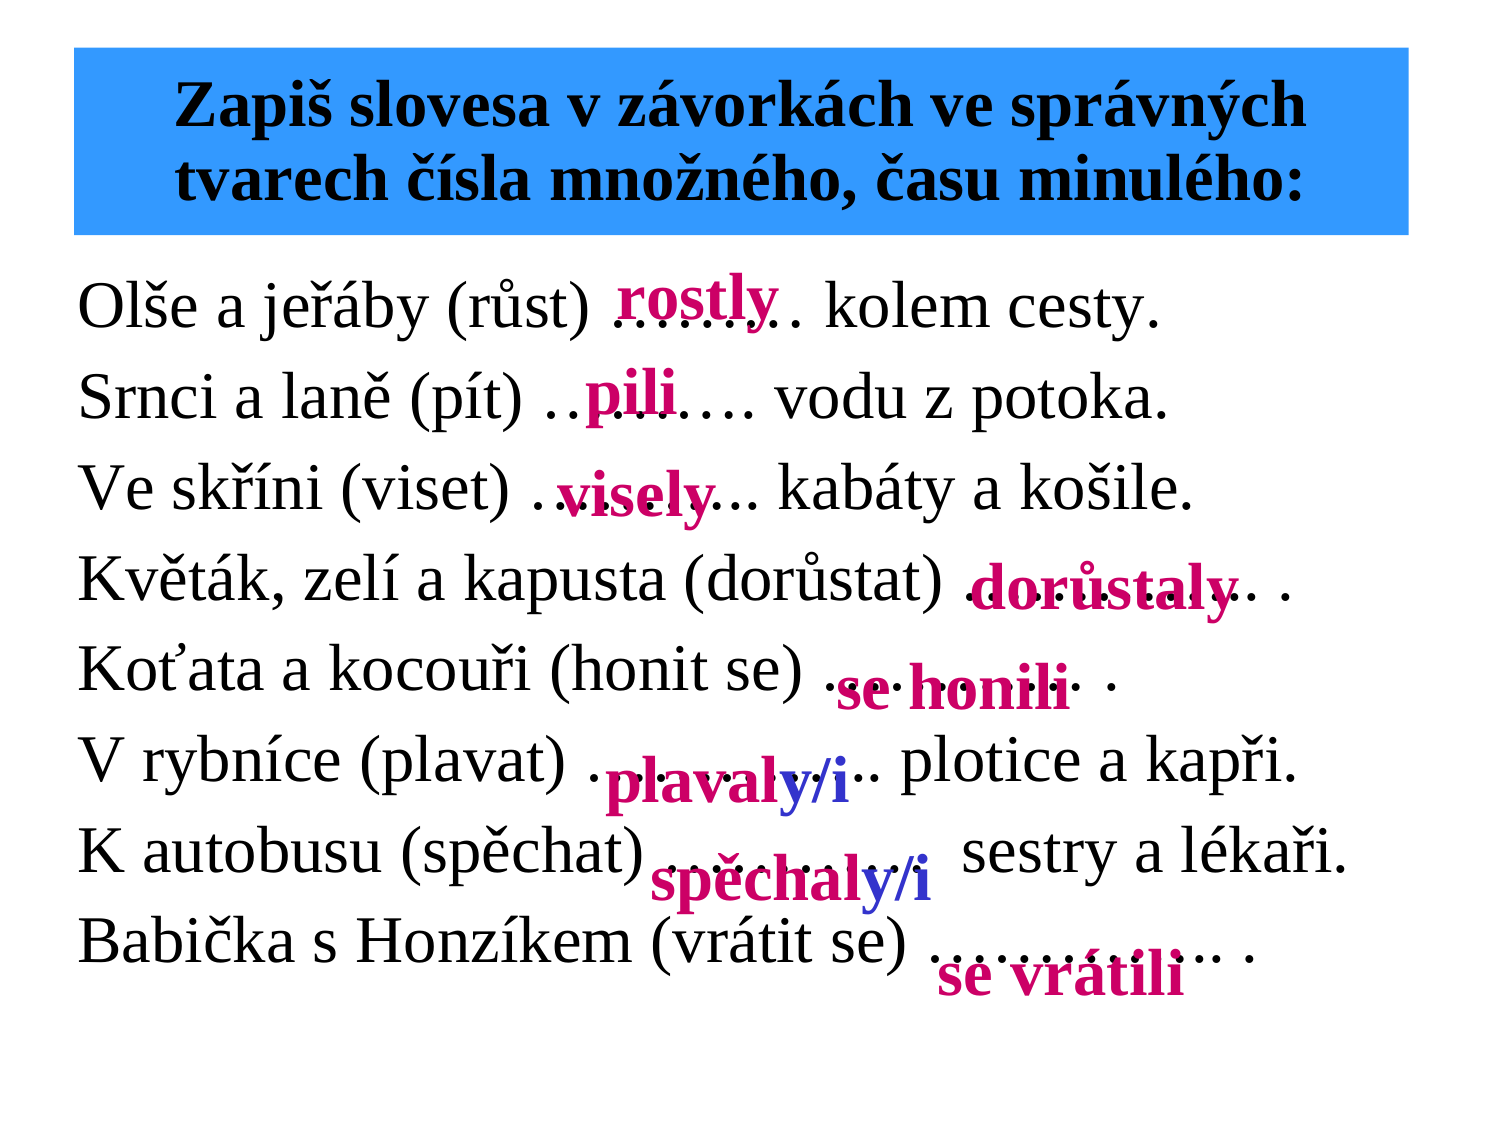

Zapiš slovesa v závorkách ve správných tvarech čísla množného, času minulého:
rostly
# Olše a jeřáby (růst) ……… kolem cesty.
Srnci a laně (pít) ………. vodu z potoka.
Ve skříni (viset) ……….. kabáty a košile.
Květák, zelí a kapusta (dorůstat) ………….. .
Koťata a kocouři (honit se) ………… .
V rybníce (plavat) ………….. plotice a kapři.
K autobusu (spěchat) ………… sestry a lékaři.
Babička s Honzíkem (vrátit se) ………….. .
pili
visely
dorůstaly
se honili
plavaly/i
spěchaly/i
se vrátili